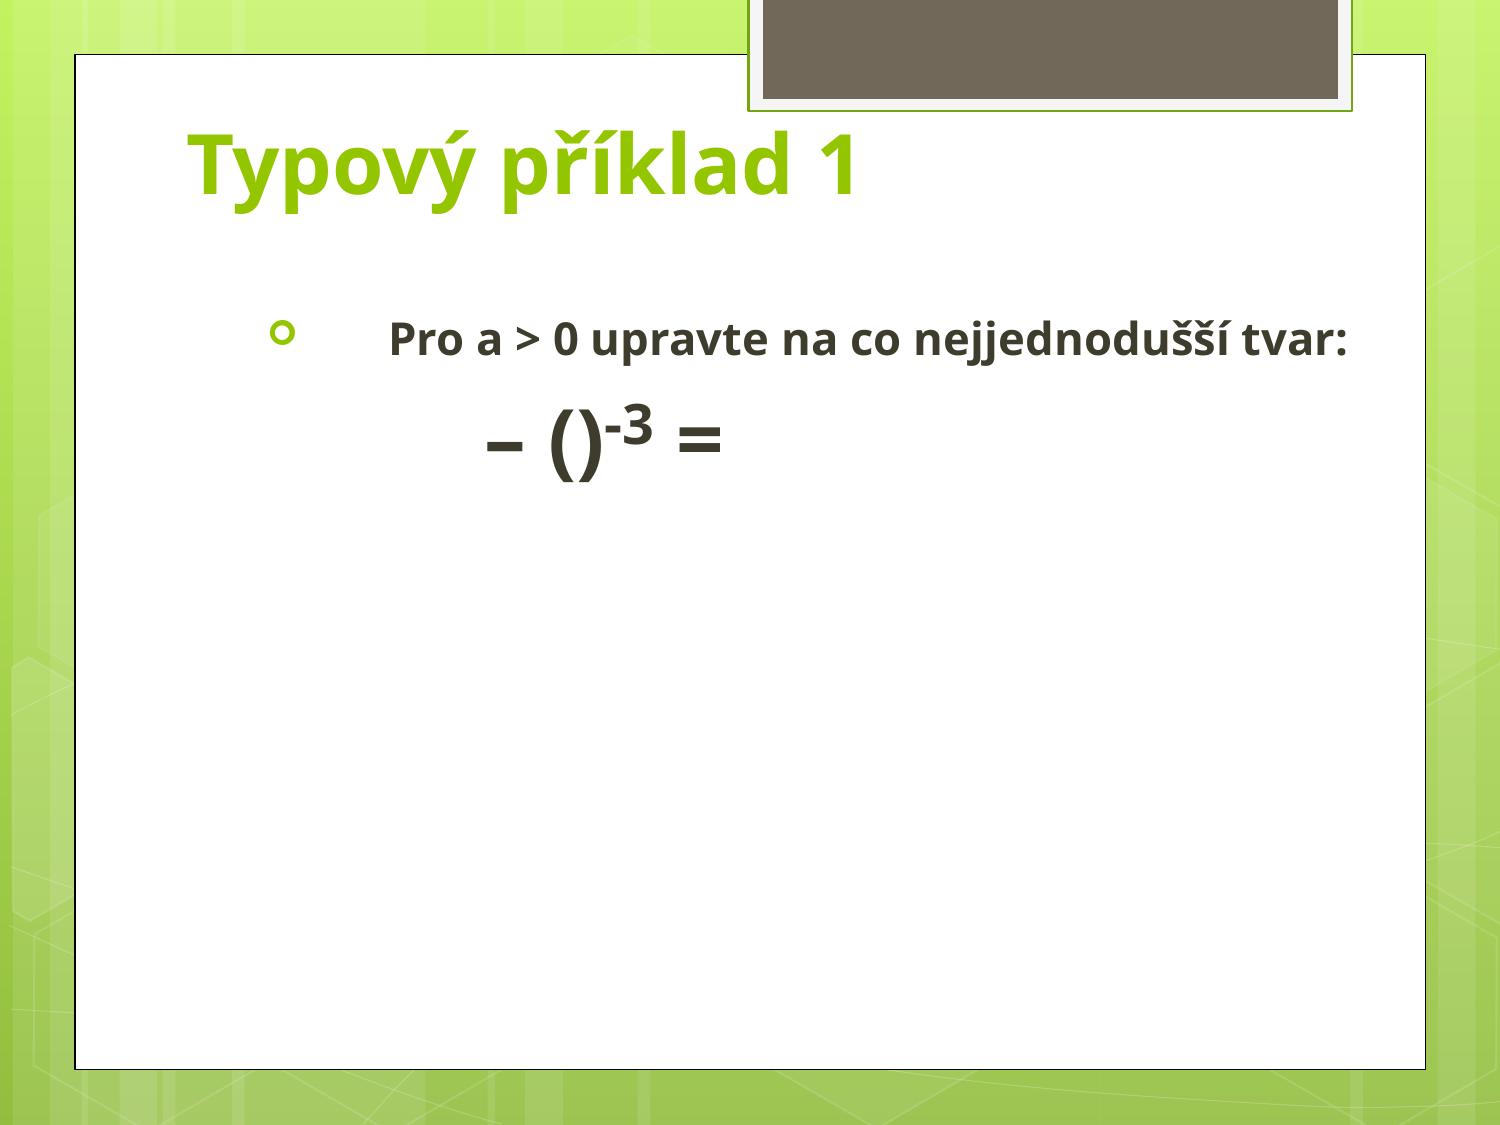

# Typový příklad 1
Pro a > 0 upravte na co nejjednodušší tvar:
 – ()-3 =